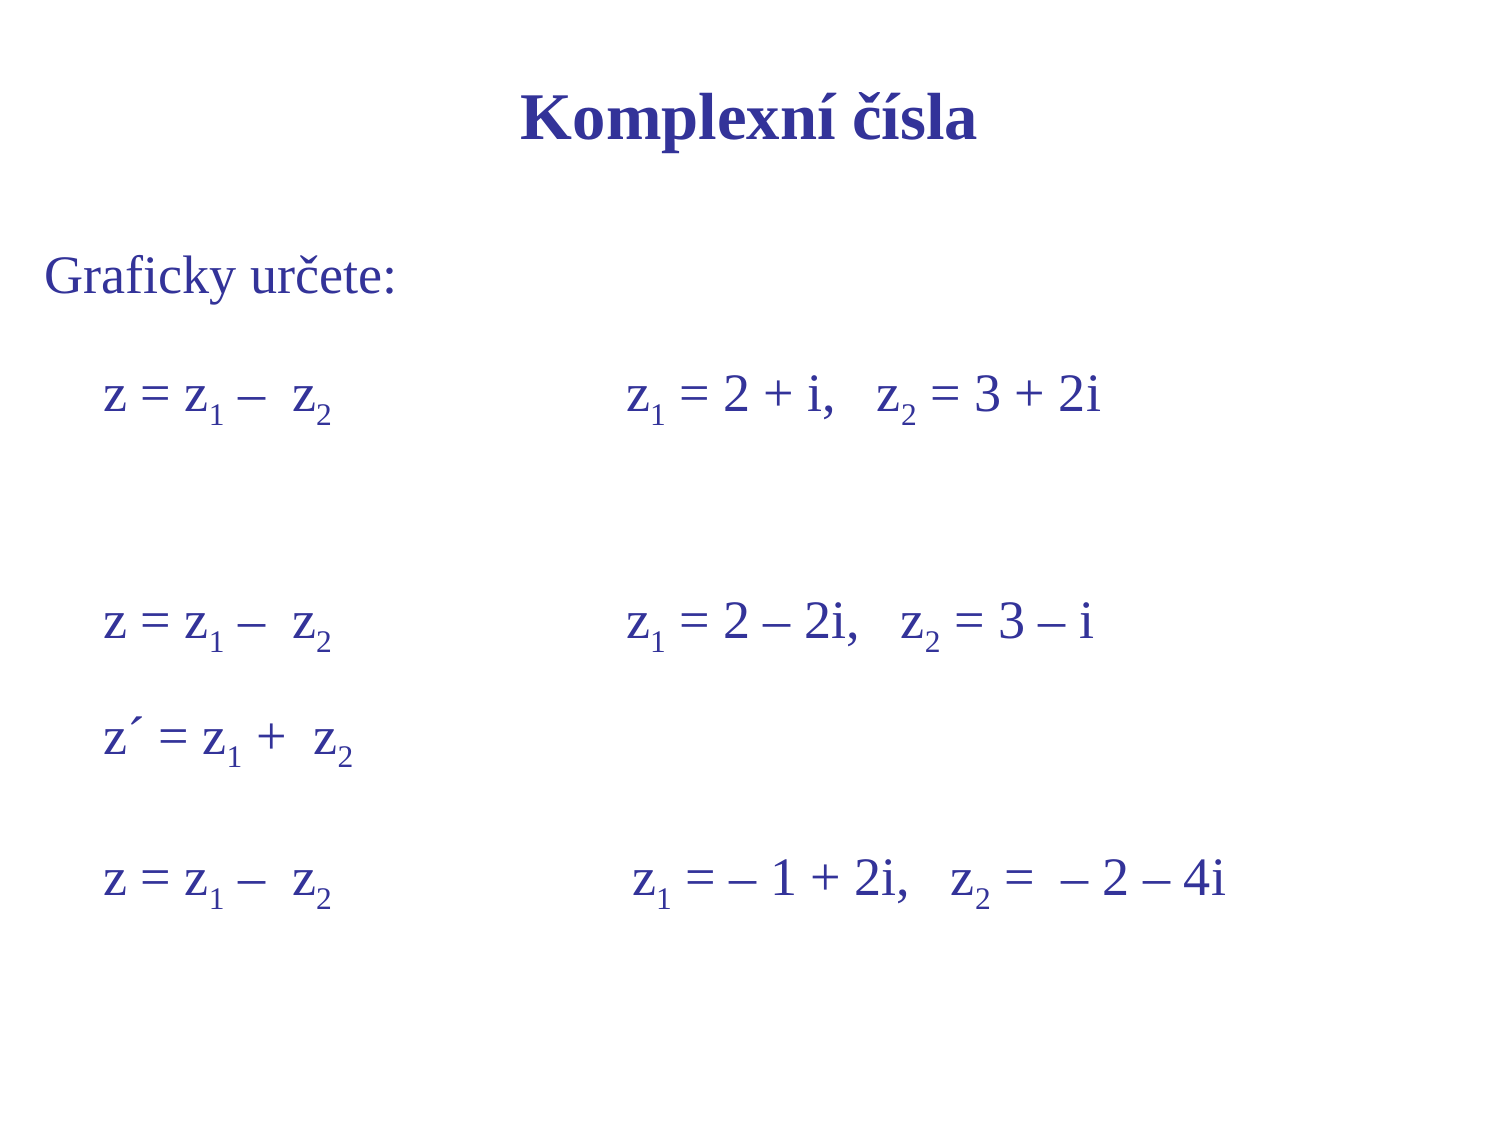

Komplexní čísla
Graficky určete:
z = z1 – z2 z1 = 2 + i, z2 = 3 + 2i
z = z1 – z2 z1 = 2 – 2i, z2 = 3 – i
z´ = z1 + z2
z = z1 – z2 z1 = – 1 + 2i, z2 = – 2 – 4i